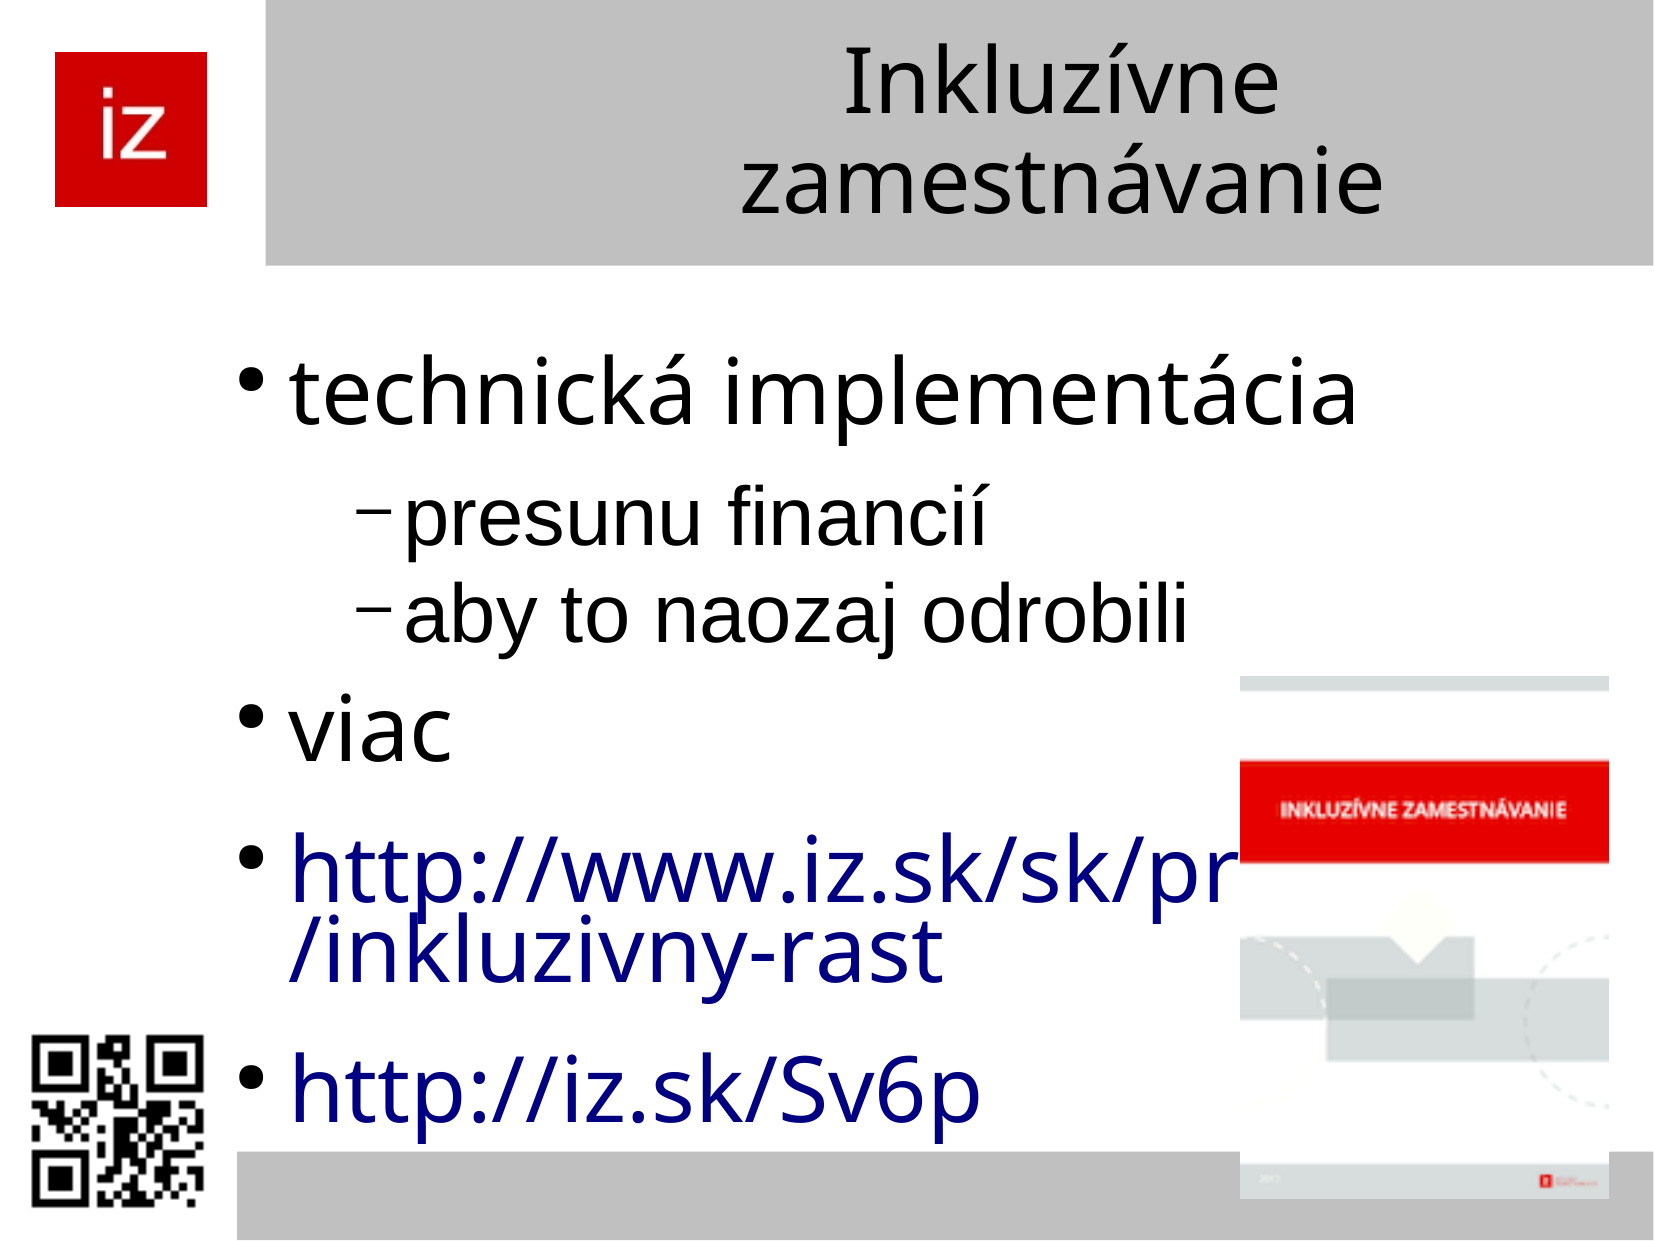

# Inkluzívne zamestnávanie
technická implementácia
presunu financií
aby to naozaj odrobili
viac
http://www.iz.sk/sk/projekty/inkluzivny-rast
http://iz.sk/Sv6p